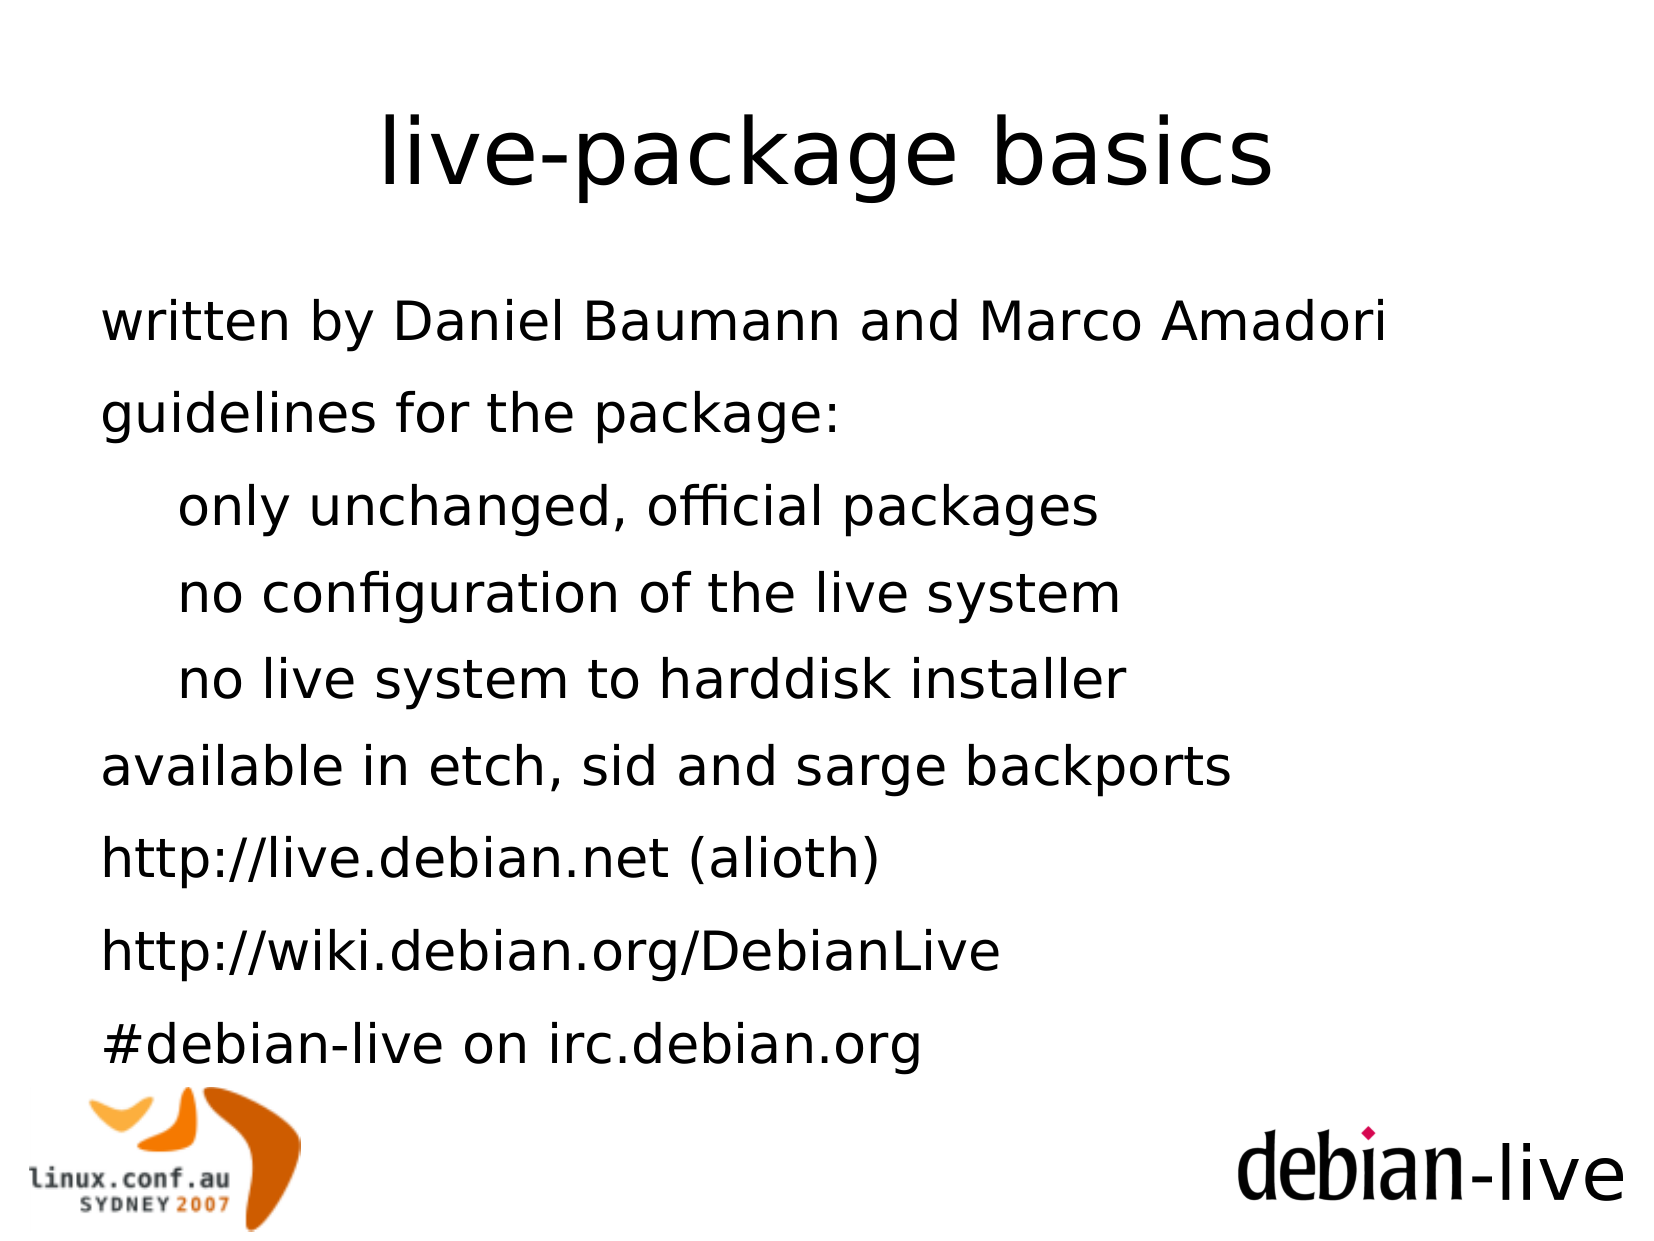

# live-package basics
written by Daniel Baumann and Marco Amadori
guidelines for the package:
only unchanged, official packages
no configuration of the live system
no live system to harddisk installer
available in etch, sid and sarge backports
http://live.debian.net (alioth)
http://wiki.debian.org/DebianLive
#debian-live on irc.debian.org